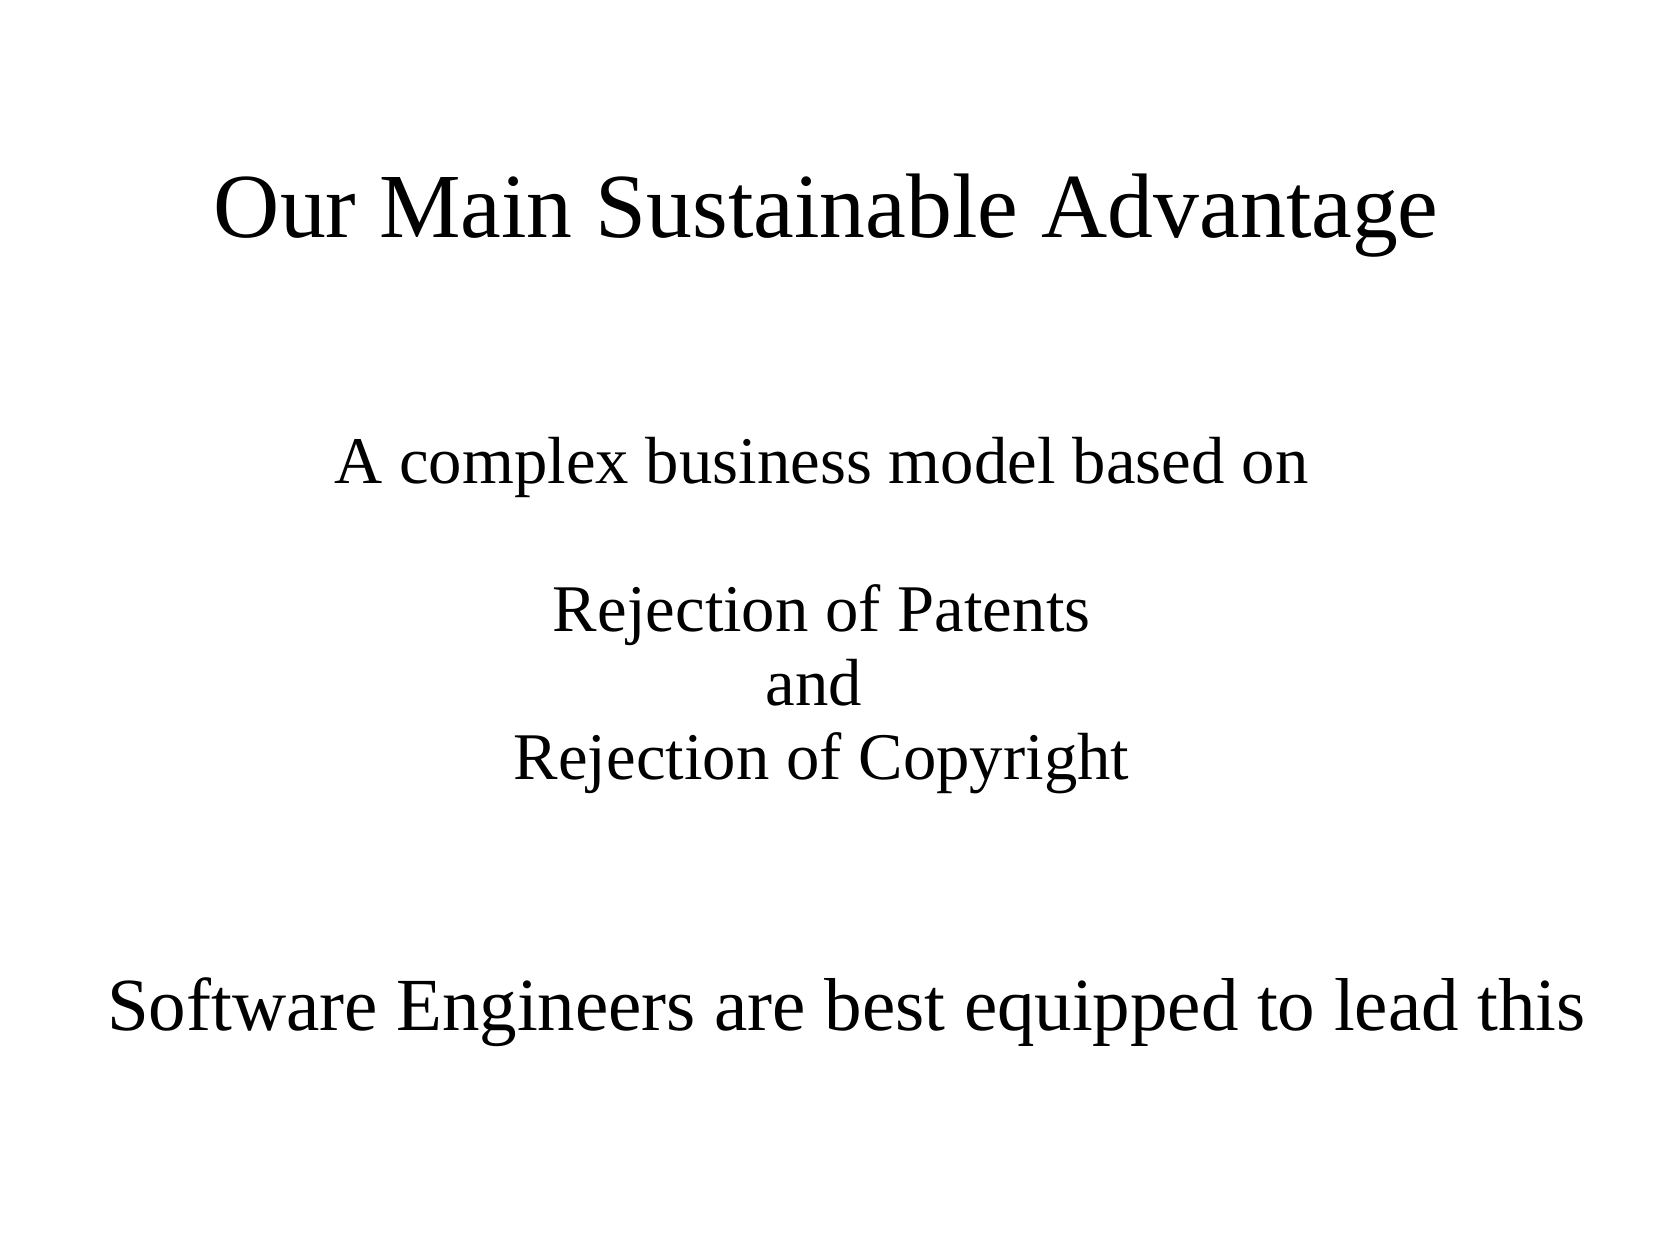

# Our Main Sustainable Advantage
A complex business model based on
Rejection of Patents
and
Rejection of Copyright
Software Engineers are best equipped to lead this